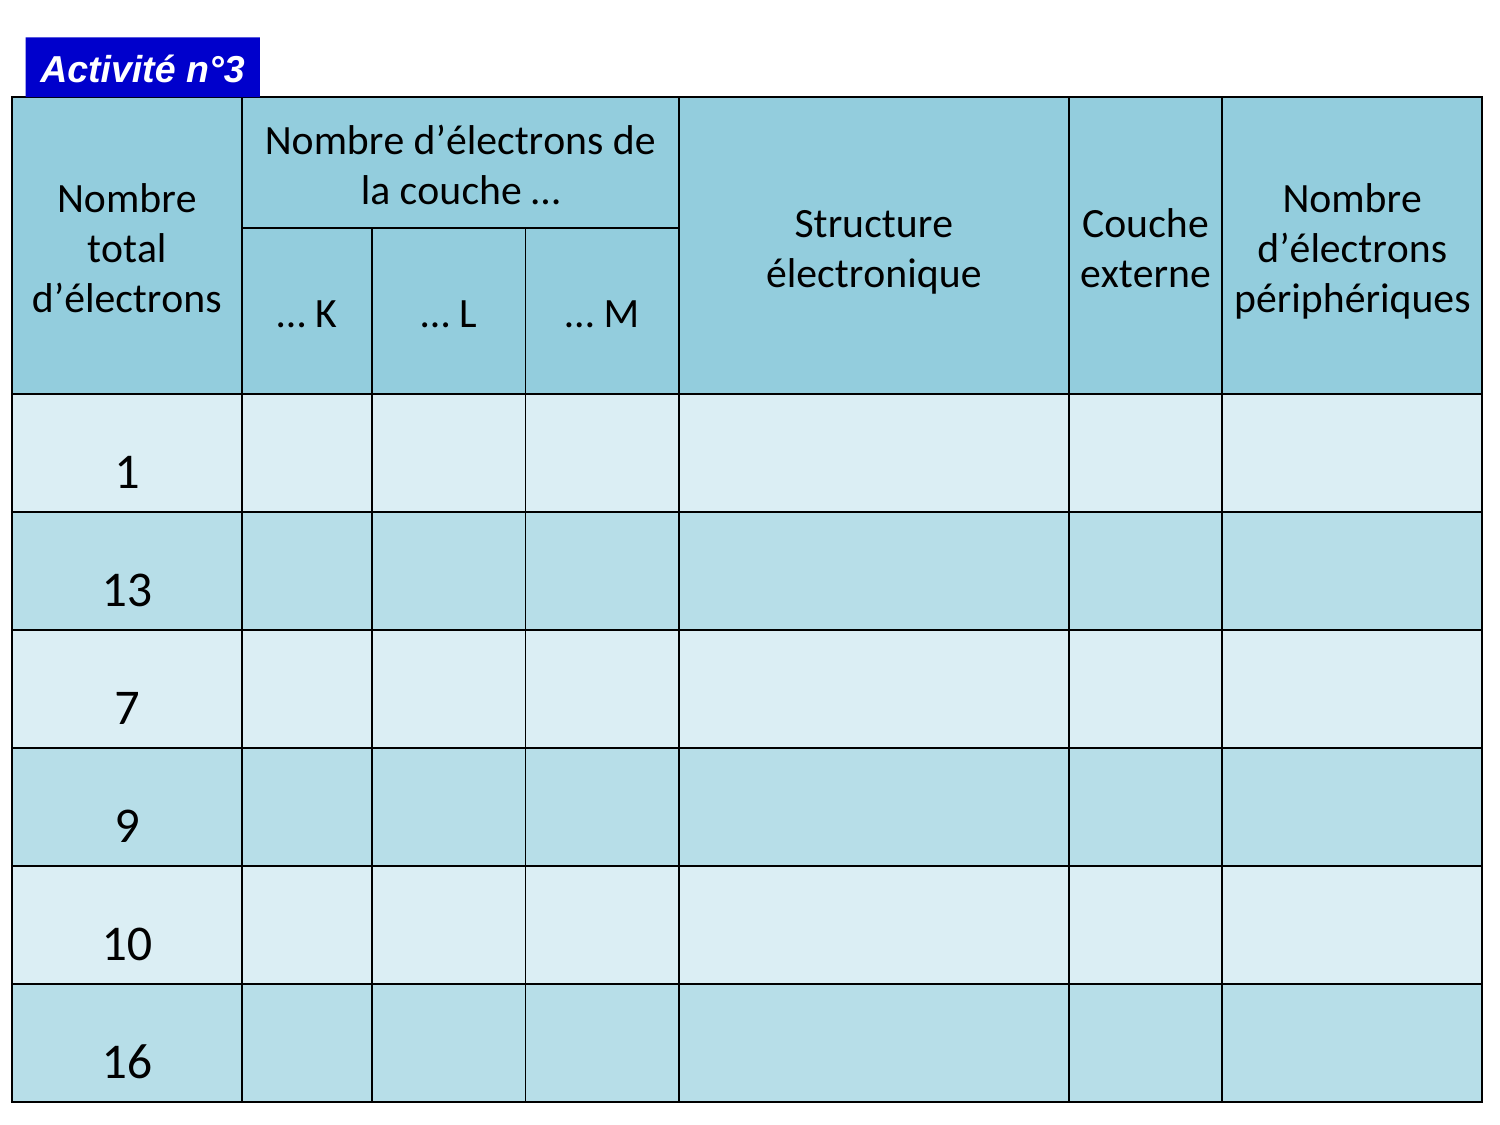

Activité n°3
Animation ostralo.net: onglet « les électrons »
| Nombre total d’électrons | Nombre d’électrons de la couche … | | | Structure électronique | Couche externe | Nombre d’électrons périphériques |
| --- | --- | --- | --- | --- | --- | --- |
| | … K | … L | … M | | | |
| 1 | | | | | | |
| 13 | | | | | | |
| 7 | | | | | | |
| 9 | | | | | | |
| 10 | | | | | | |
| 16 | | | | | | |